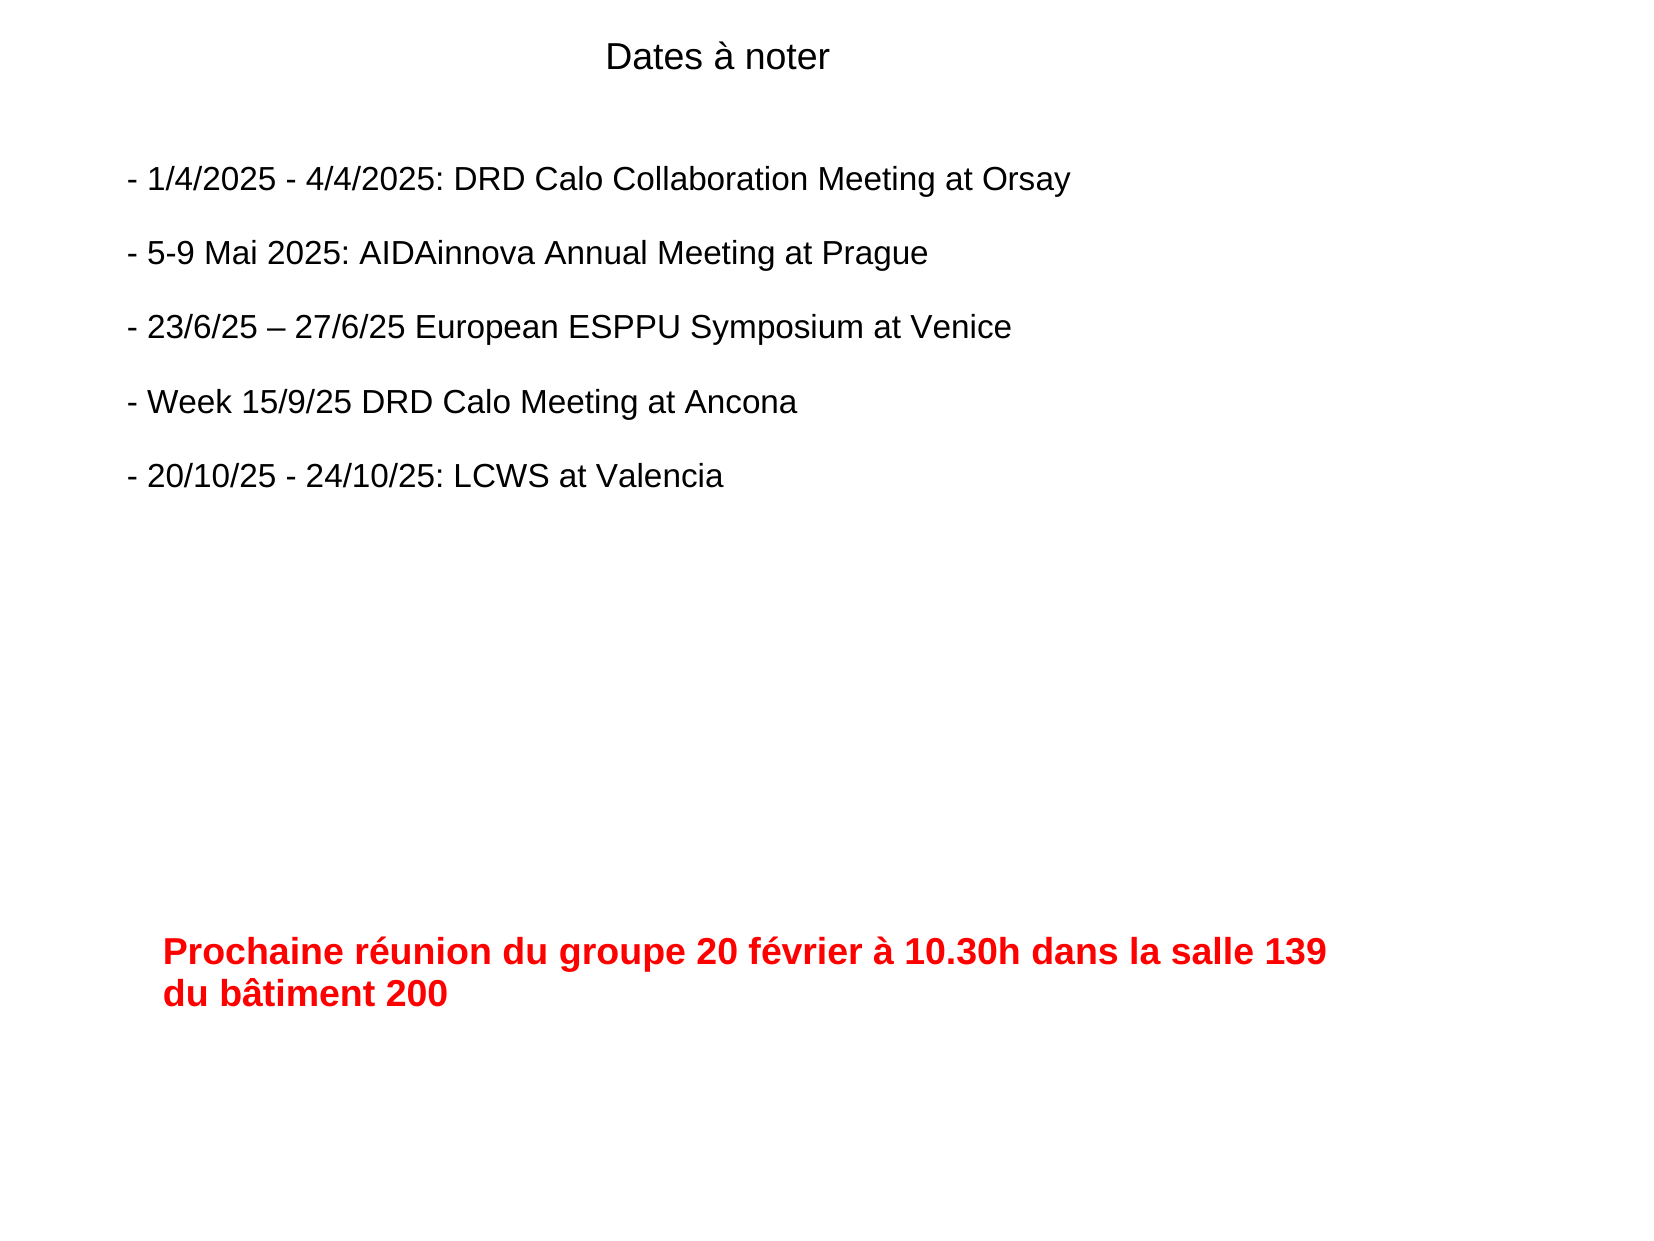

Dates à noter
- 1/4/2025 - 4/4/2025: DRD Calo Collaboration Meeting at Orsay
- 5-9 Mai 2025: AIDAinnova Annual Meeting at Prague
- 23/6/25 – 27/6/25 European ESPPU Symposium at Venice
- Week 15/9/25 DRD Calo Meeting at Ancona
- 20/10/25 - 24/10/25: LCWS at Valencia
Prochaine réunion du groupe 20 février à 10.30h dans la salle 139
du bâtiment 200